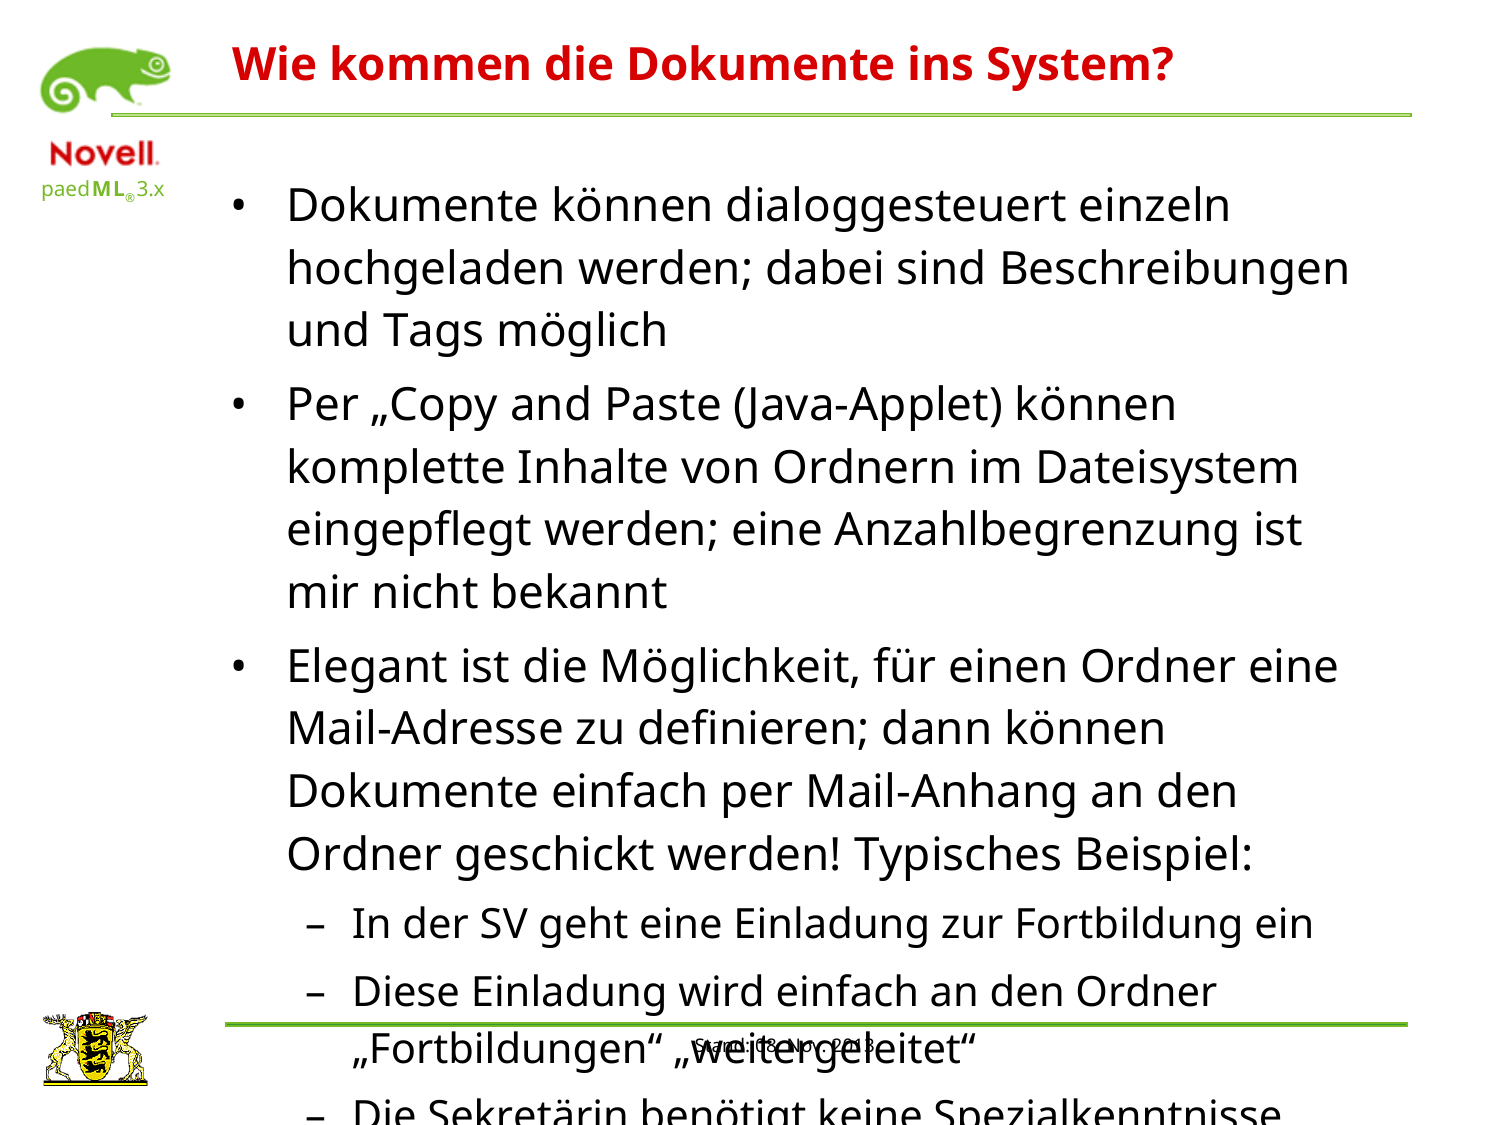

# Wie kommen die Dokumente ins System?
Dokumente können dialoggesteuert einzeln hochgeladen werden; dabei sind Beschreibungen und Tags möglich
Per „Copy and Paste (Java-Applet) können komplette Inhalte von Ordnern im Dateisystem eingepflegt werden; eine Anzahlbegrenzung ist mir nicht bekannt
Elegant ist die Möglichkeit, für einen Ordner eine Mail-Adresse zu definieren; dann können Dokumente einfach per Mail-Anhang an den Ordner geschickt werden! Typisches Beispiel:
In der SV geht eine Einladung zur Fortbildung ein
Diese Einladung wird einfach an den Ordner „Fortbildungen“ „weitergeleitet“
Die Sekretärin benötigt keine Spezialkenntnisse
08. Nov. 2013